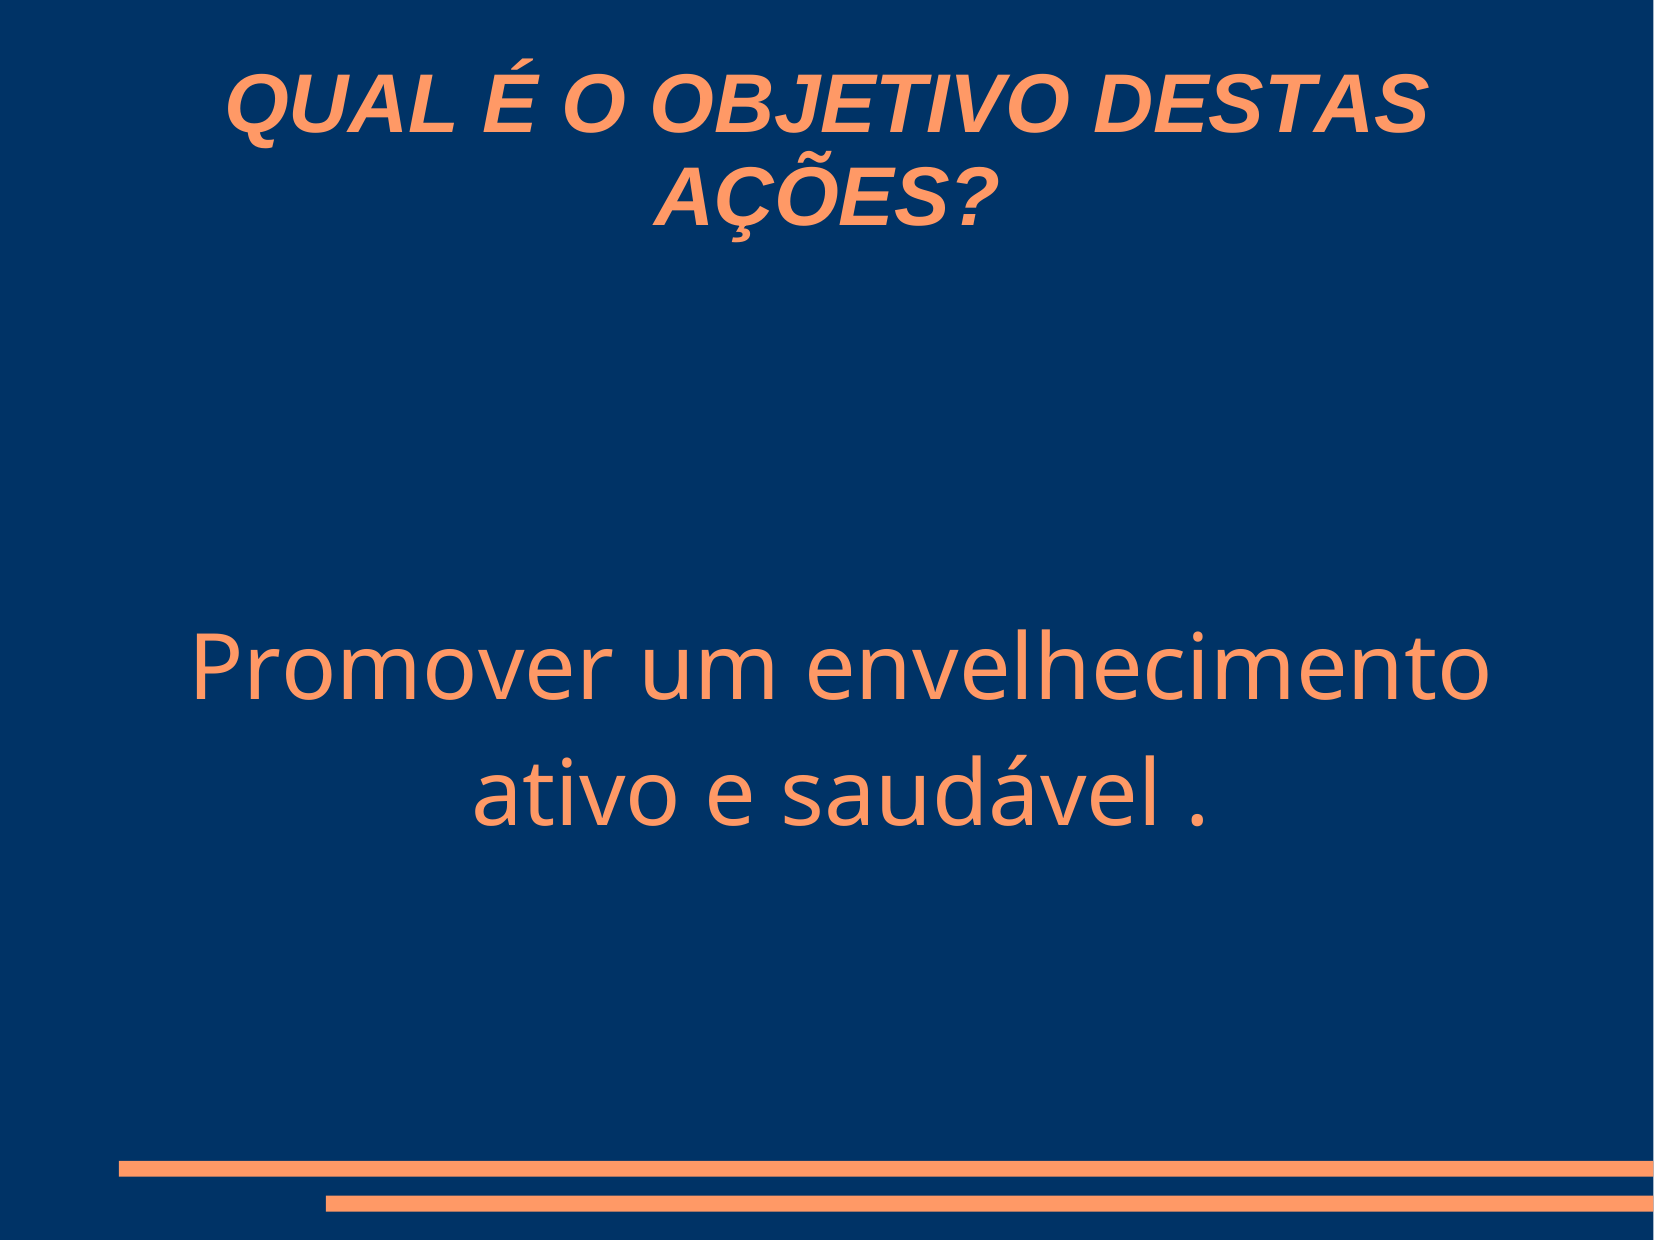

# QUAL É O OBJETIVO DESTAS AÇÕES?
Promover um envelhecimento ativo e saudável .